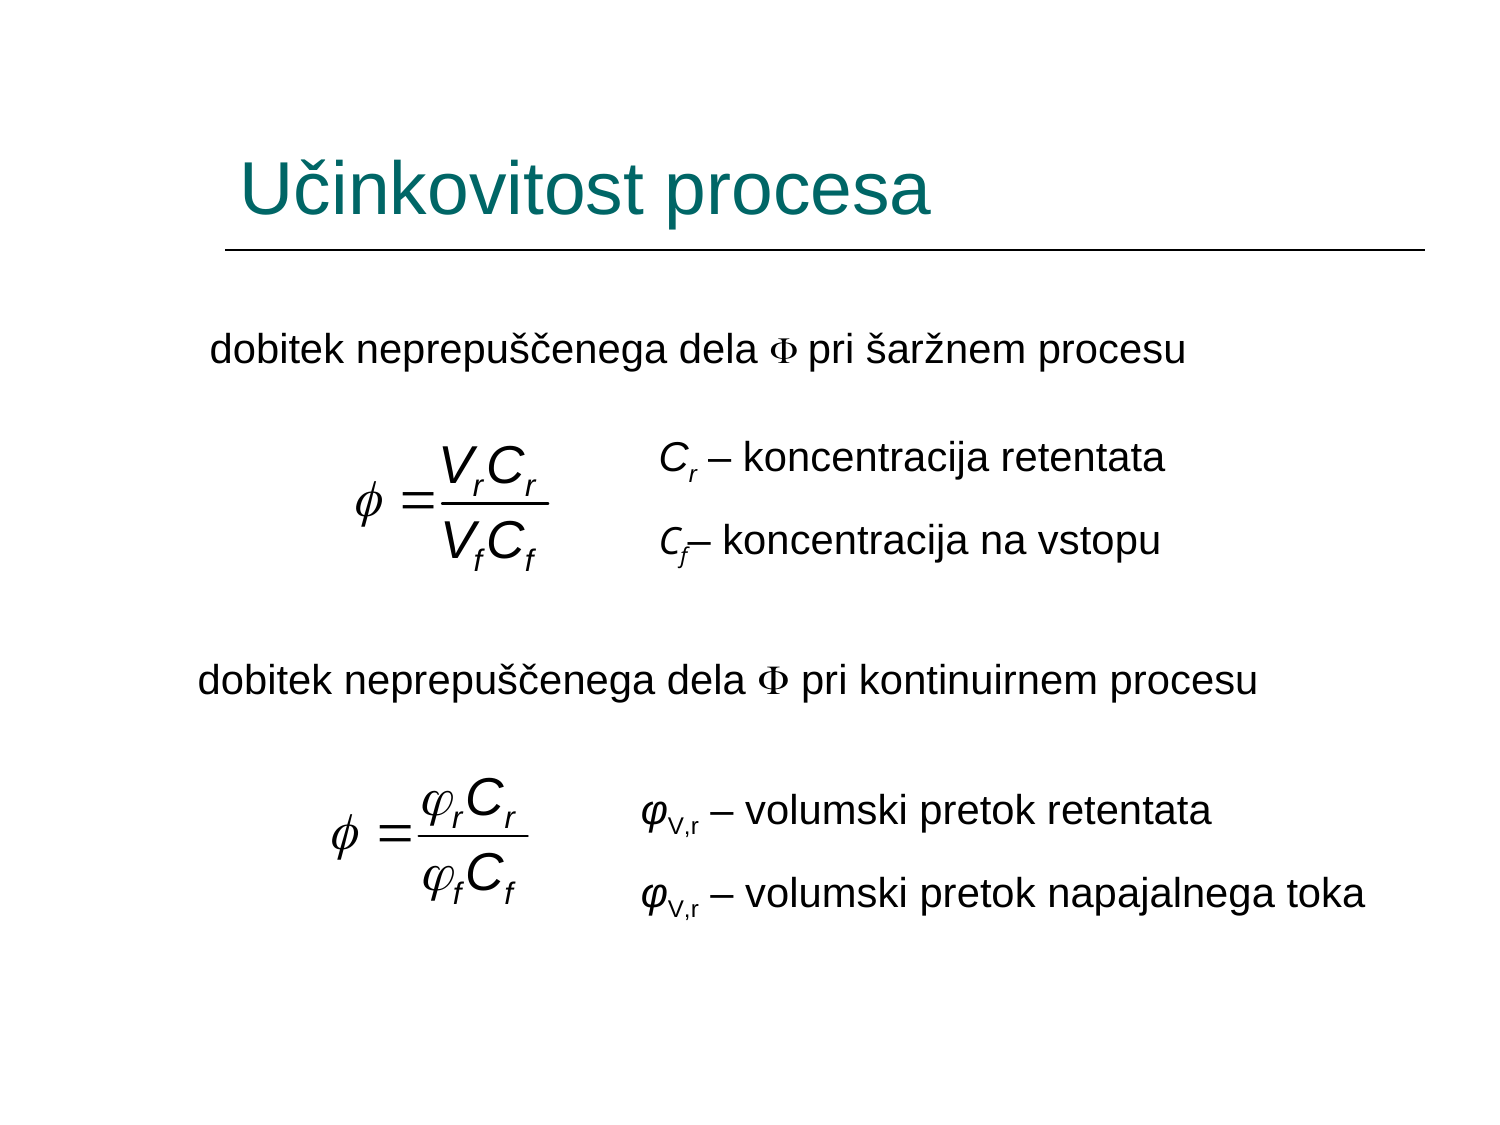

# Učinkovitost procesa
dobitek neprepuščenega dela  pri šaržnem procesu
Cr – koncentracija retentata
Cf– koncentracija na vstopu
dobitek neprepuščenega dela  pri kontinuirnem procesu
φV,r – volumski pretok retentata
φV,r – volumski pretok napajalnega toka